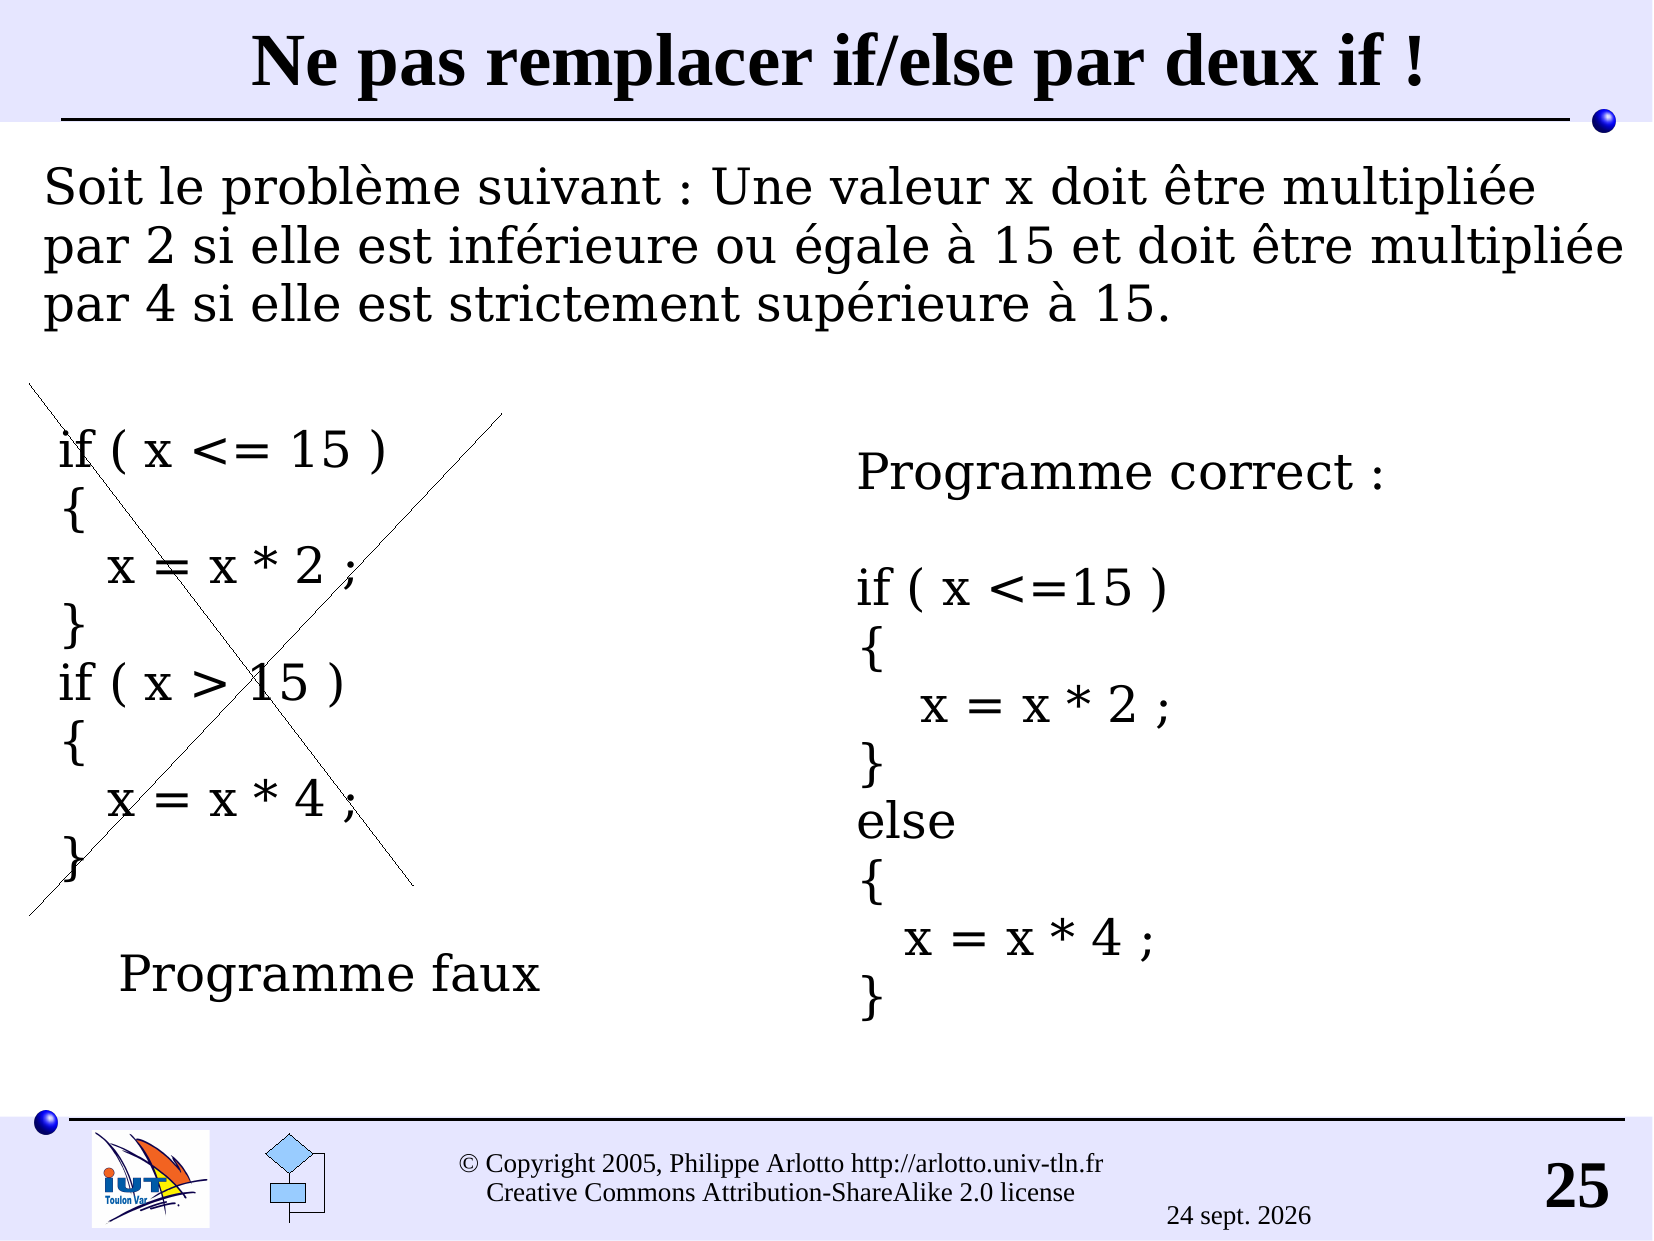

# Ne pas remplacer if/else par deux if !
Soit le problème suivant : Une valeur x doit être multipliée
par 2 si elle est inférieure ou égale à 15 et doit être multipliée
par 4 si elle est strictement supérieure à 15.
Programme faux
if ( x <= 15 )
{
 x = x * 2 ;
}
if ( x > 15 )
{
 x = x * 4 ;
}
Programme correct :
if ( x <=15 )
{
 x = x * 2 ;
}
else
{
 x = x * 4 ;
}